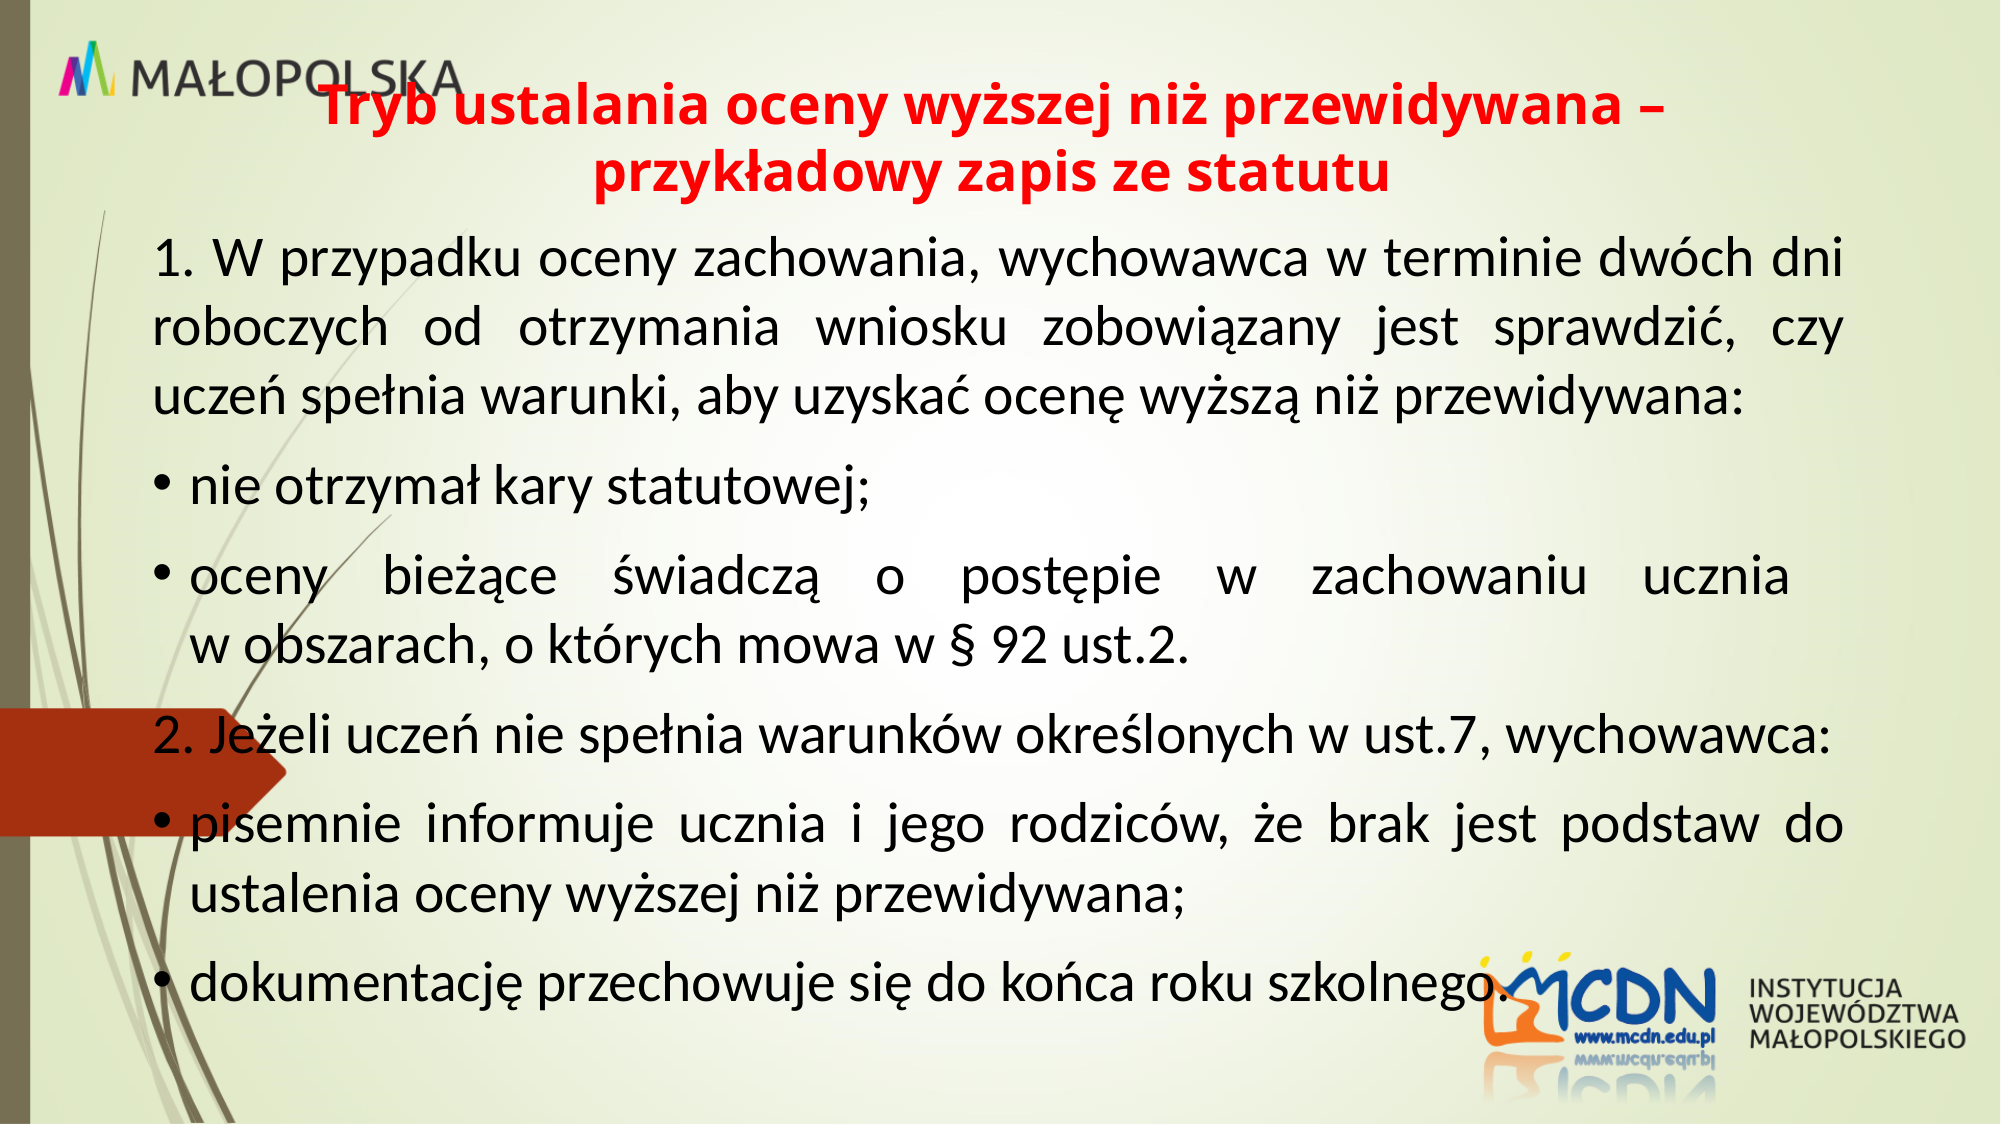

# Tryb ustalania oceny wyższej niż przewidywana – przykładowy zapis ze statutu
1. W przypadku oceny zachowania, wychowawca w terminie dwóch dni roboczych od otrzymania wniosku zobowiązany jest sprawdzić, czy uczeń spełnia warunki, aby uzyskać ocenę wyższą niż przewidywana:
nie otrzymał kary statutowej;
oceny bieżące świadczą o postępie w zachowaniu ucznia
w obszarach, o których mowa w § 92 ust.2.
2. Jeżeli uczeń nie spełnia warunków określonych w ust.7, wychowawca:
pisemnie informuje ucznia i jego rodziców, że brak jest podstaw do ustalenia oceny wyższej niż przewidywana;
dokumentację przechowuje się do końca roku szkolnego.